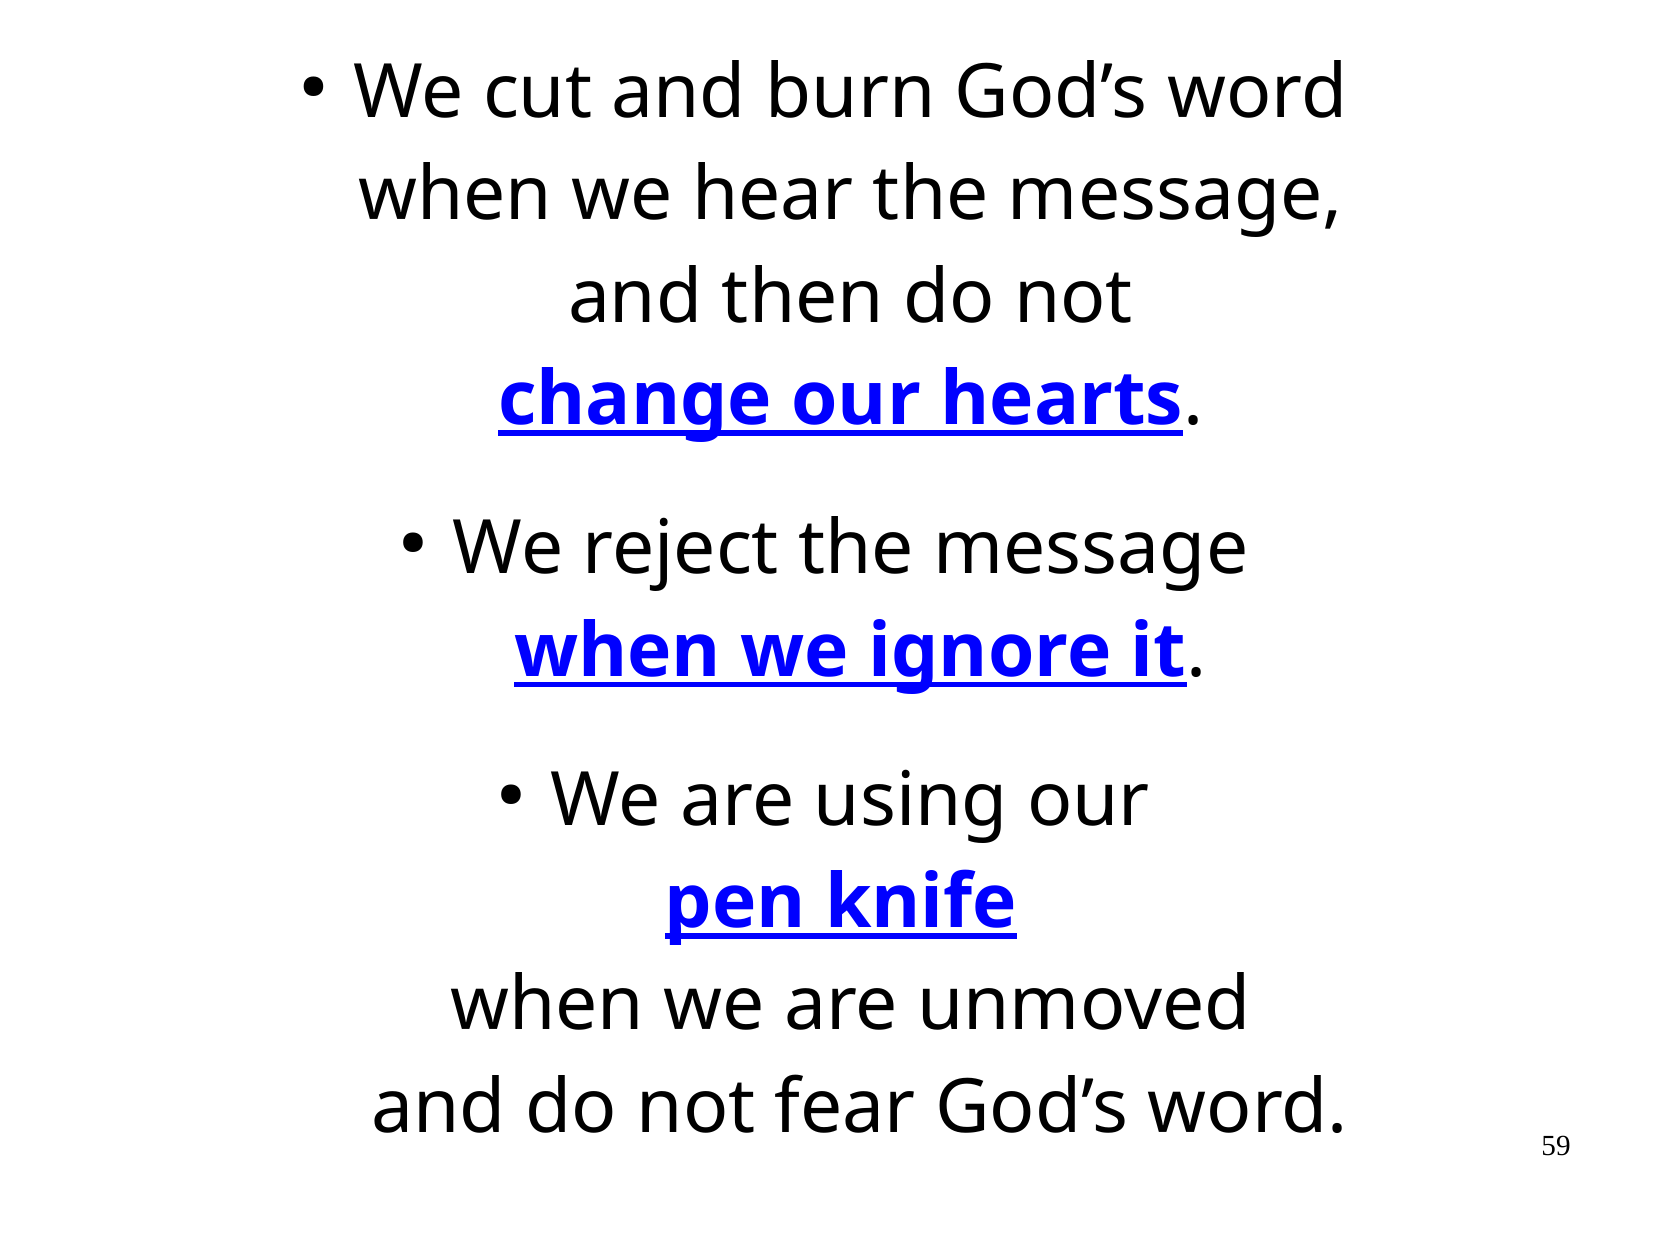

# We cut and burn God’s word when we hear the message, and then do not change our hearts.
We reject the message
when we ignore it.
We are using our
pen knife
when we are unmoved
and do not fear God’s word.
59